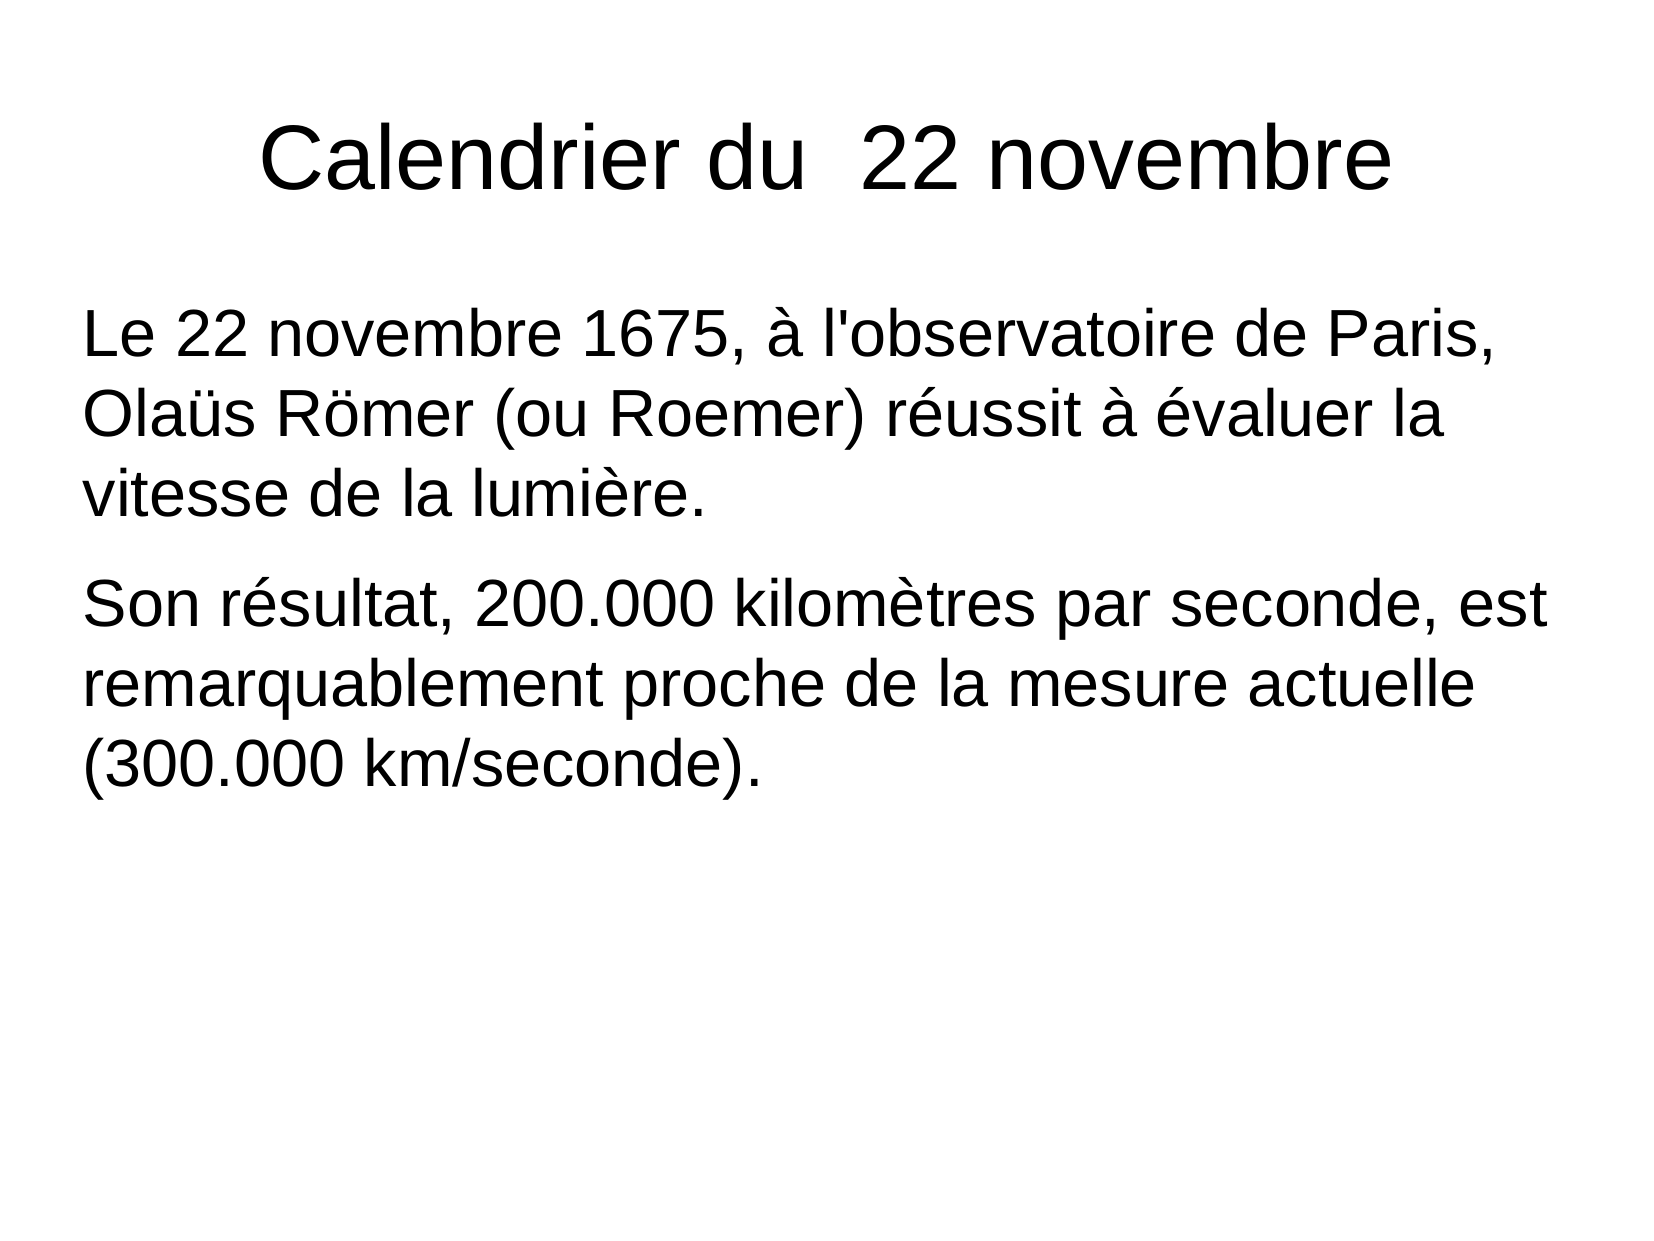

# Calendrier du 22 novembre
Le 22 novembre 1675, à l'observatoire de Paris, Olaüs Römer (ou Roemer) réussit à évaluer la vitesse de la lumière.
Son résultat, 200.000 kilomètres par seconde, est remarquablement proche de la mesure actuelle (300.000 km/seconde).